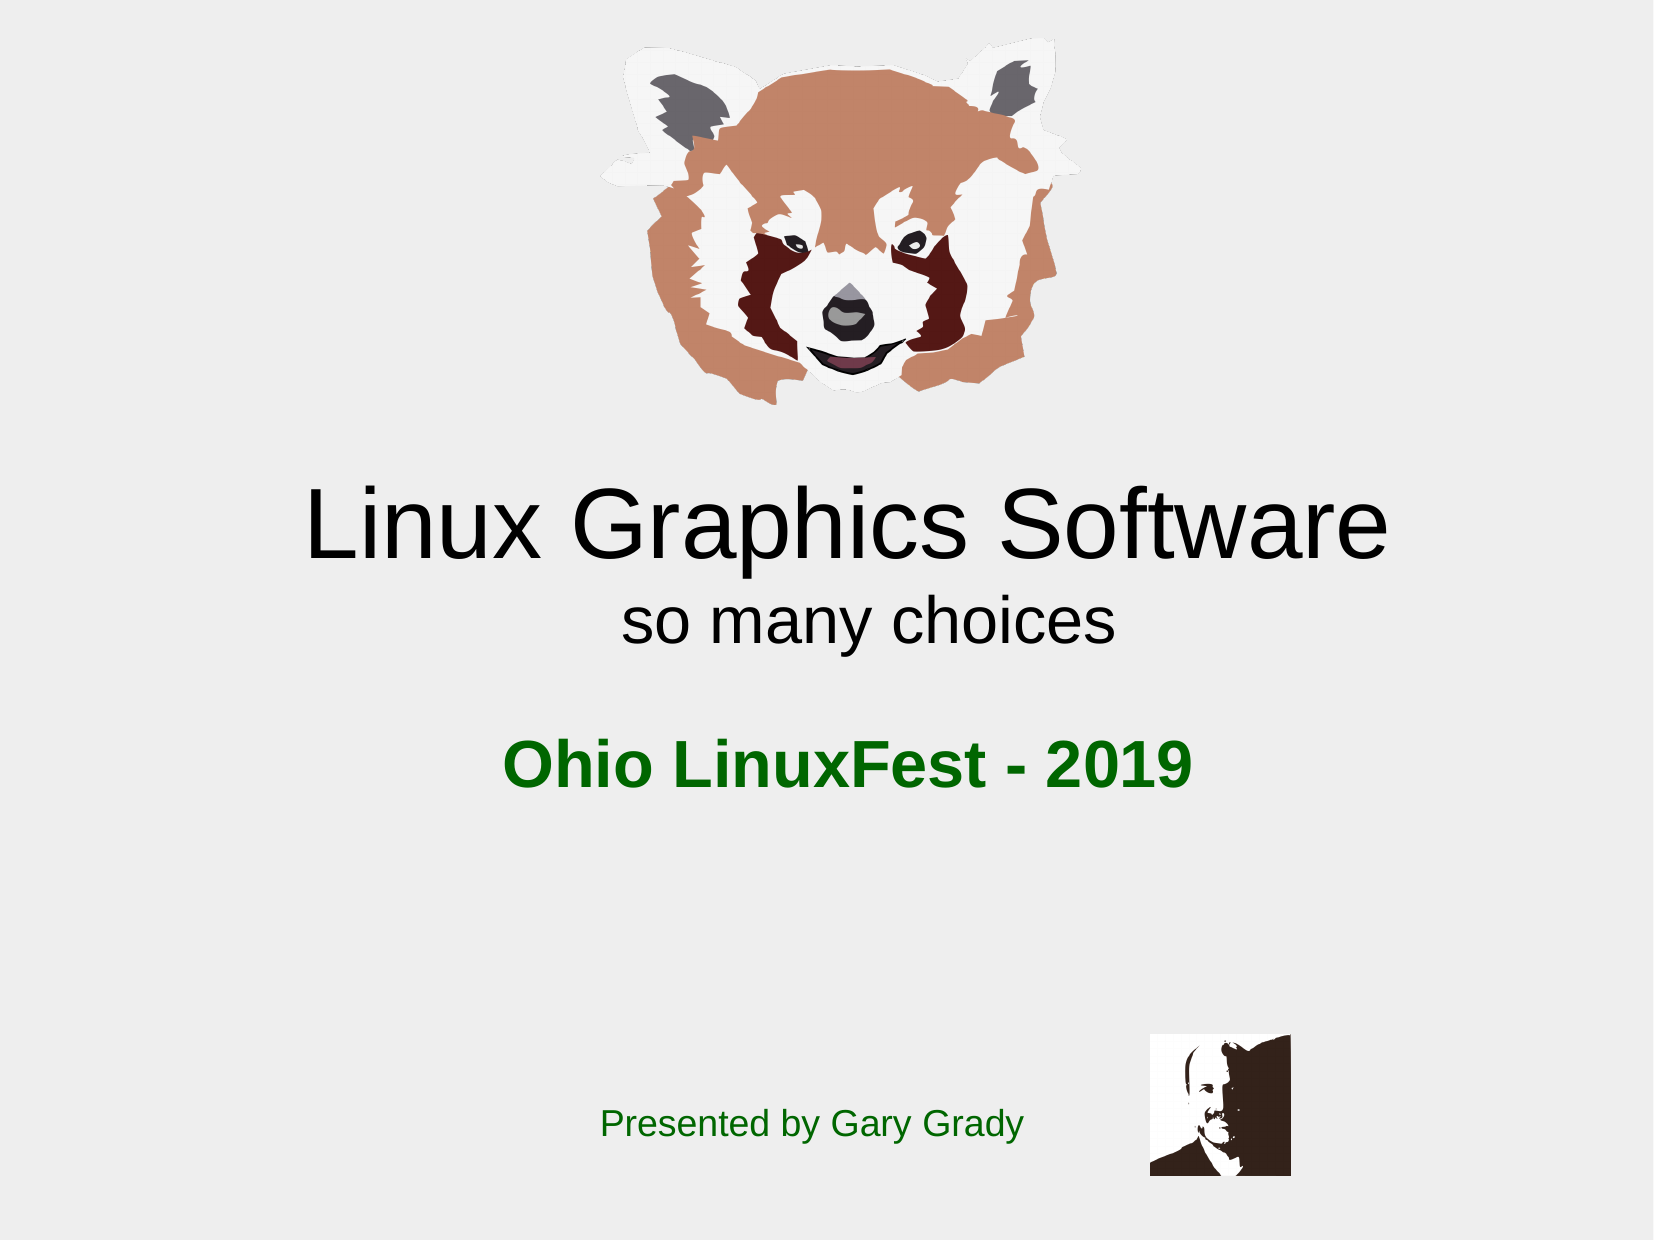

# Linux Graphics Software
 so many choices
Ohio LinuxFest - 2019
Presented by Gary Grady